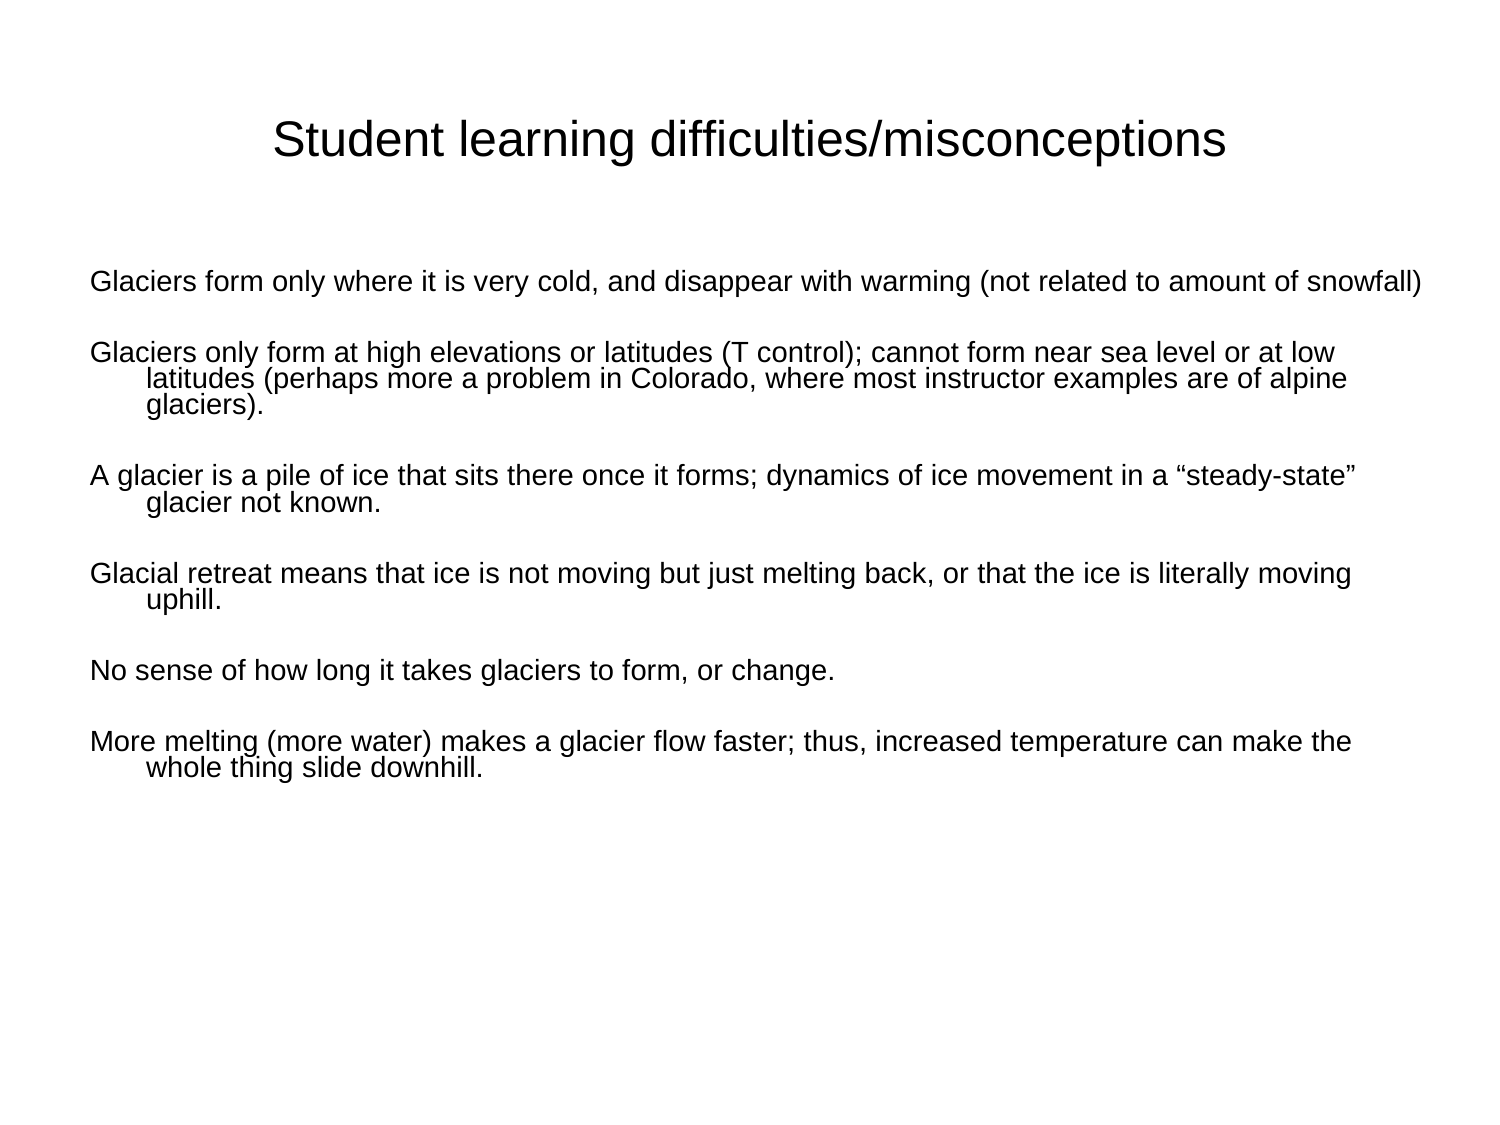

# Student learning difficulties/misconceptions
Glaciers form only where it is very cold, and disappear with warming (not related to amount of snowfall)
Glaciers only form at high elevations or latitudes (T control); cannot form near sea level or at low latitudes (perhaps more a problem in Colorado, where most instructor examples are of alpine glaciers).
A glacier is a pile of ice that sits there once it forms; dynamics of ice movement in a “steady-state” glacier not known.
Glacial retreat means that ice is not moving but just melting back, or that the ice is literally moving uphill.
No sense of how long it takes glaciers to form, or change.
More melting (more water) makes a glacier flow faster; thus, increased temperature can make the whole thing slide downhill.